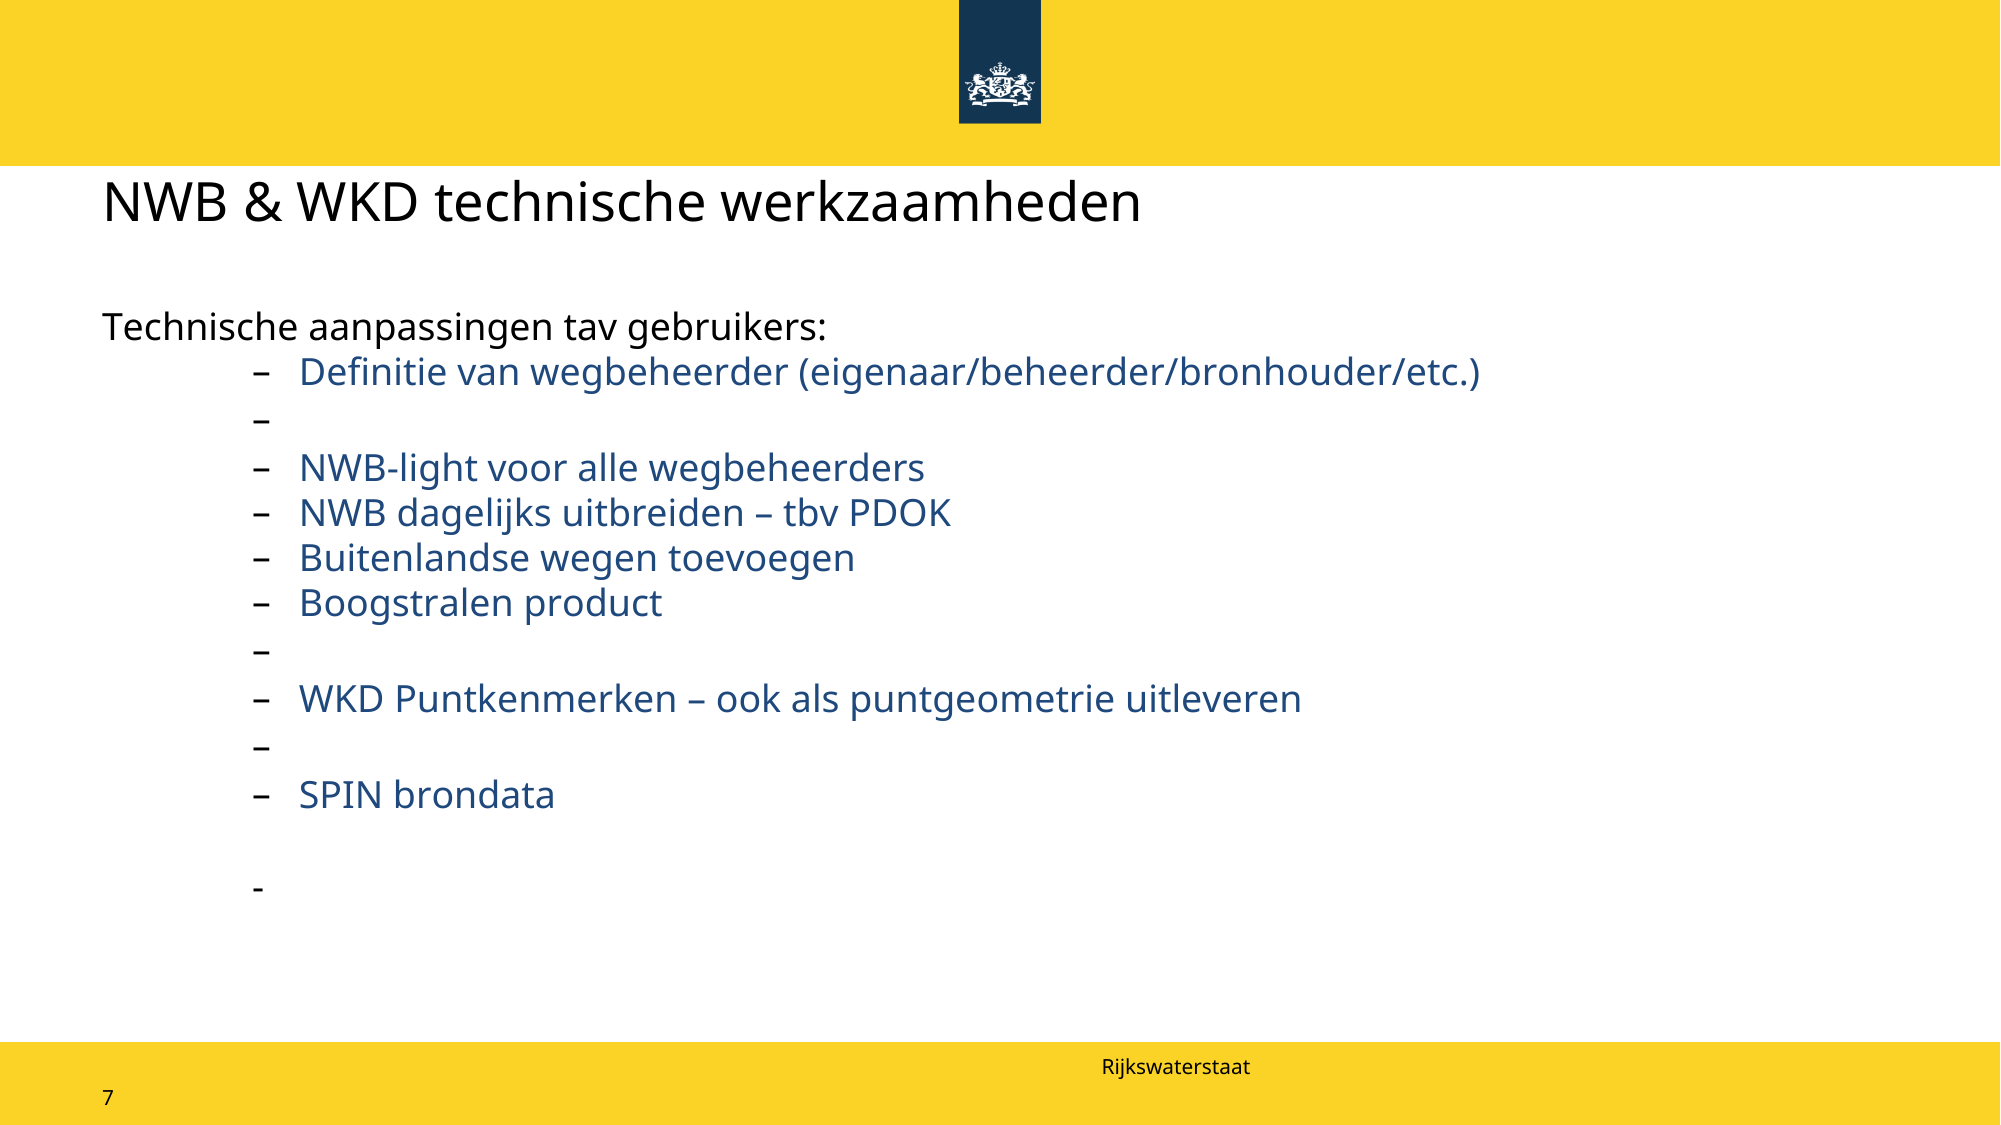

# NWB & WKD technische werkzaamheden
Technische aanpassingen tav gebruikers:
Definitie van wegbeheerder (eigenaar/beheerder/bronhouder/etc.)
NWB-light voor alle wegbeheerders
NWB dagelijks uitbreiden – tbv PDOK
Buitenlandse wegen toevoegen
Boogstralen product
WKD Puntkenmerken – ook als puntgeometrie uitleveren
SPIN brondata